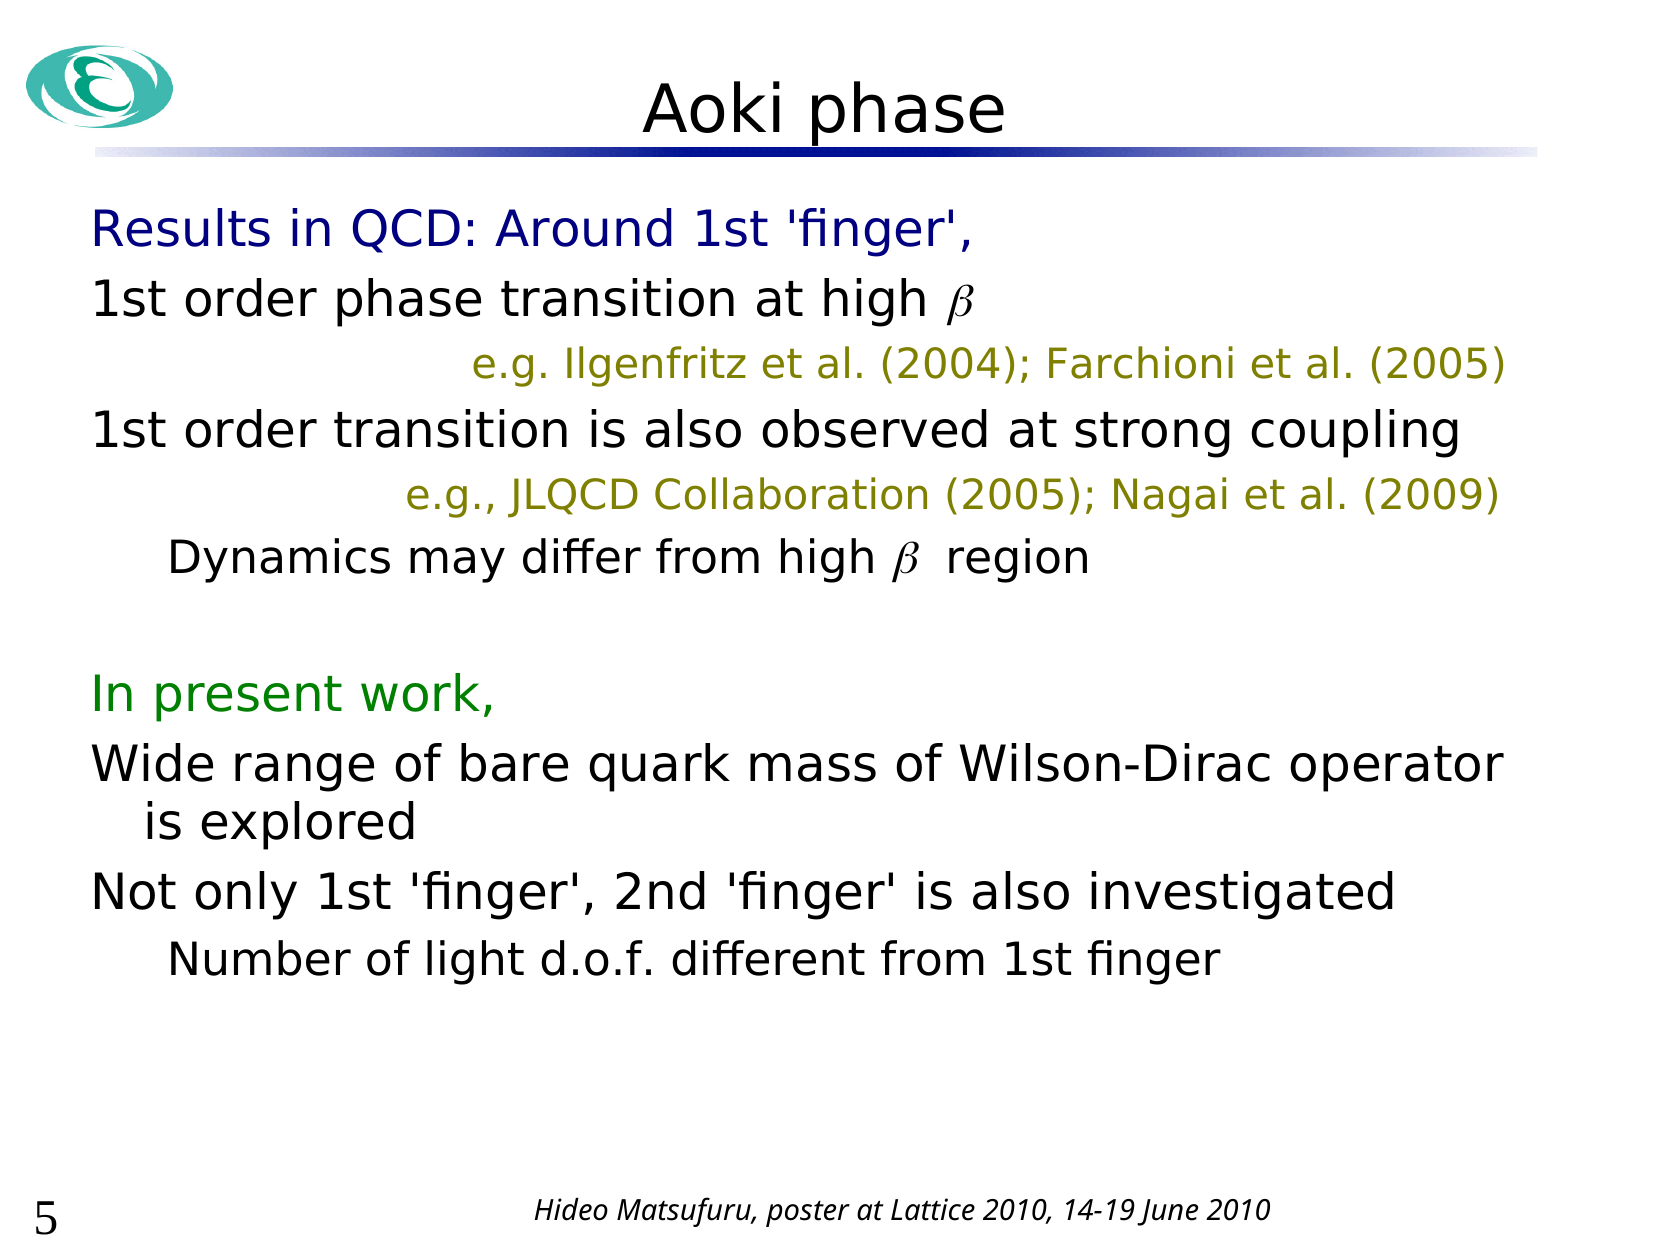

# Aoki phase
Results in QCD: Around 1st 'finger',
1st order phase transition at high 
 e.g. Ilgenfritz et al. (2004); Farchioni et al. (2005)
1st order transition is also observed at strong coupling
 e.g., JLQCD Collaboration (2005); Nagai et al. (2009)
Dynamics may differ from high  region
In present work,
Wide range of bare quark mass of Wilson-Dirac operator is explored
Not only 1st 'finger', 2nd 'finger' is also investigated
Number of light d.o.f. different from 1st finger